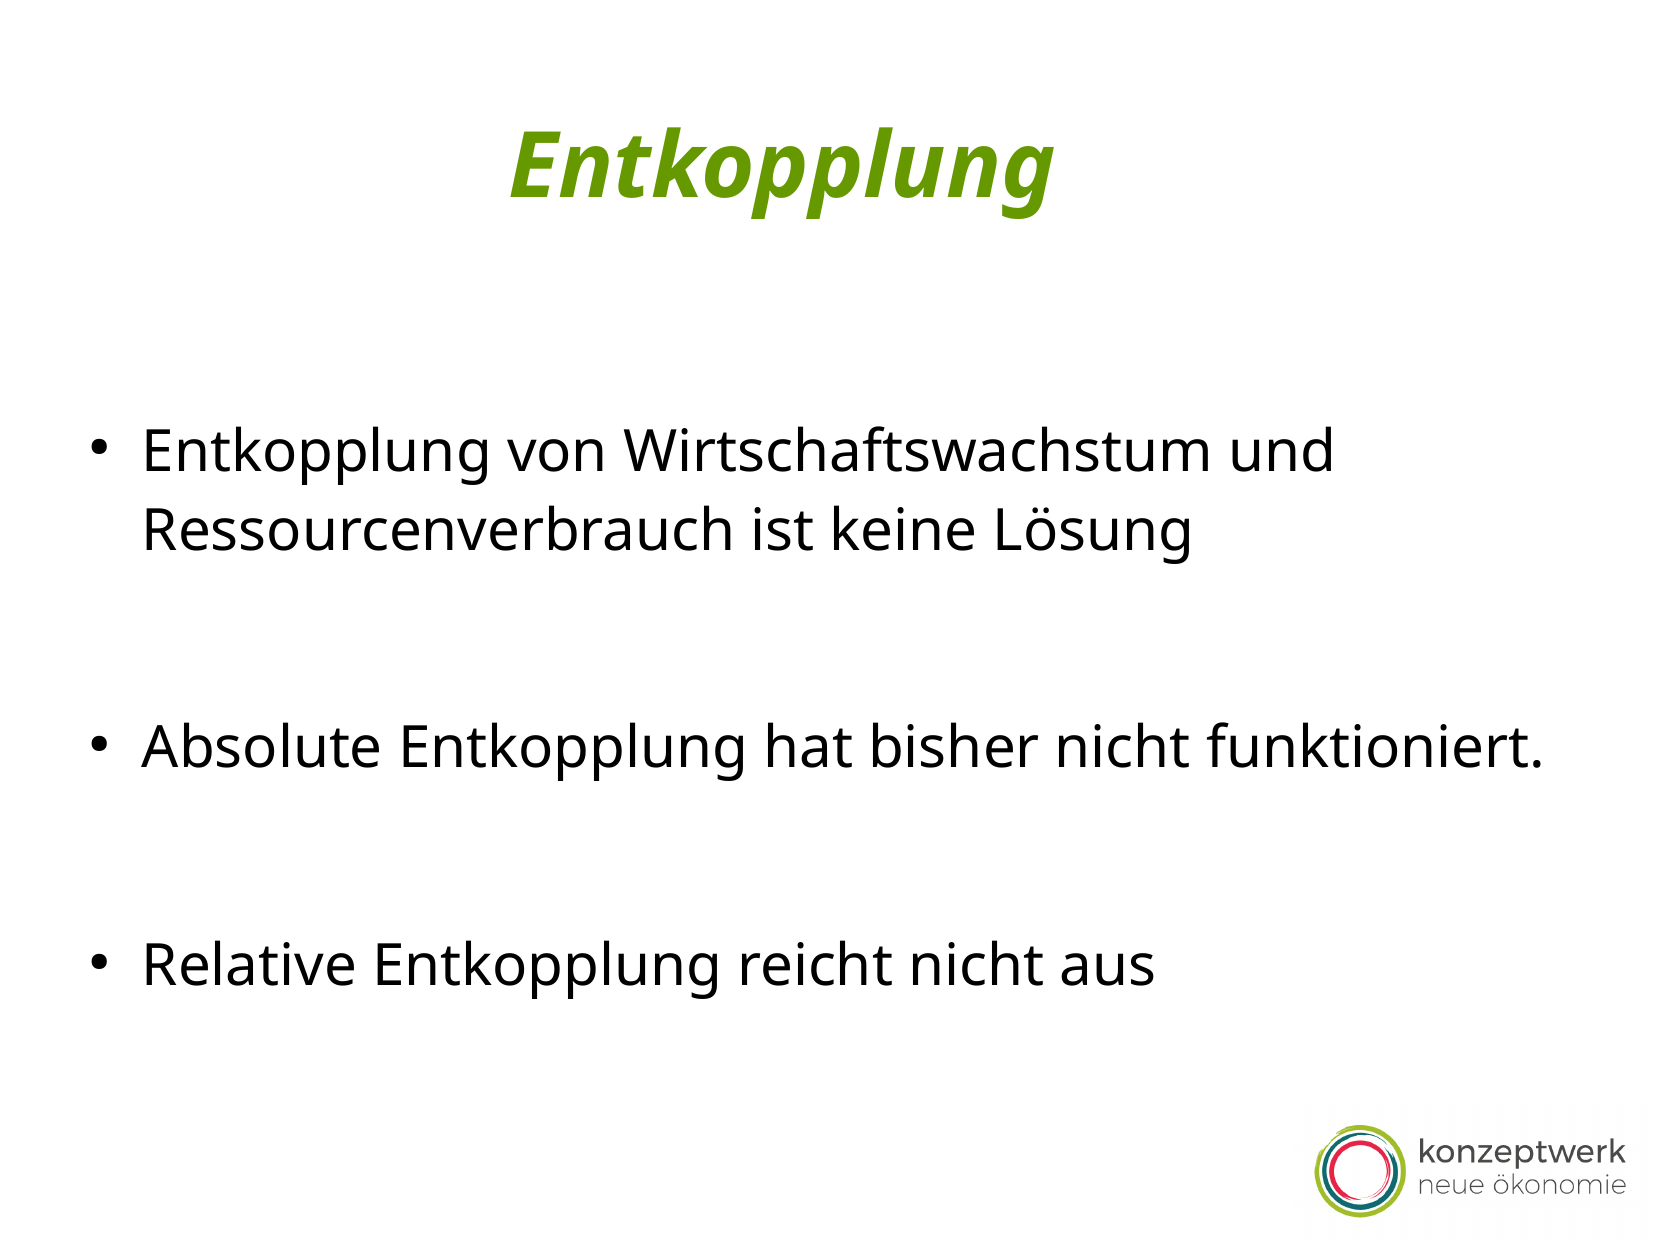

# Entkopplung
Entkopplung von Wirtschaftswachstum und Ressourcenverbrauch ist keine Lösung
Absolute Entkopplung hat bisher nicht funktioniert.
Relative Entkopplung reicht nicht aus